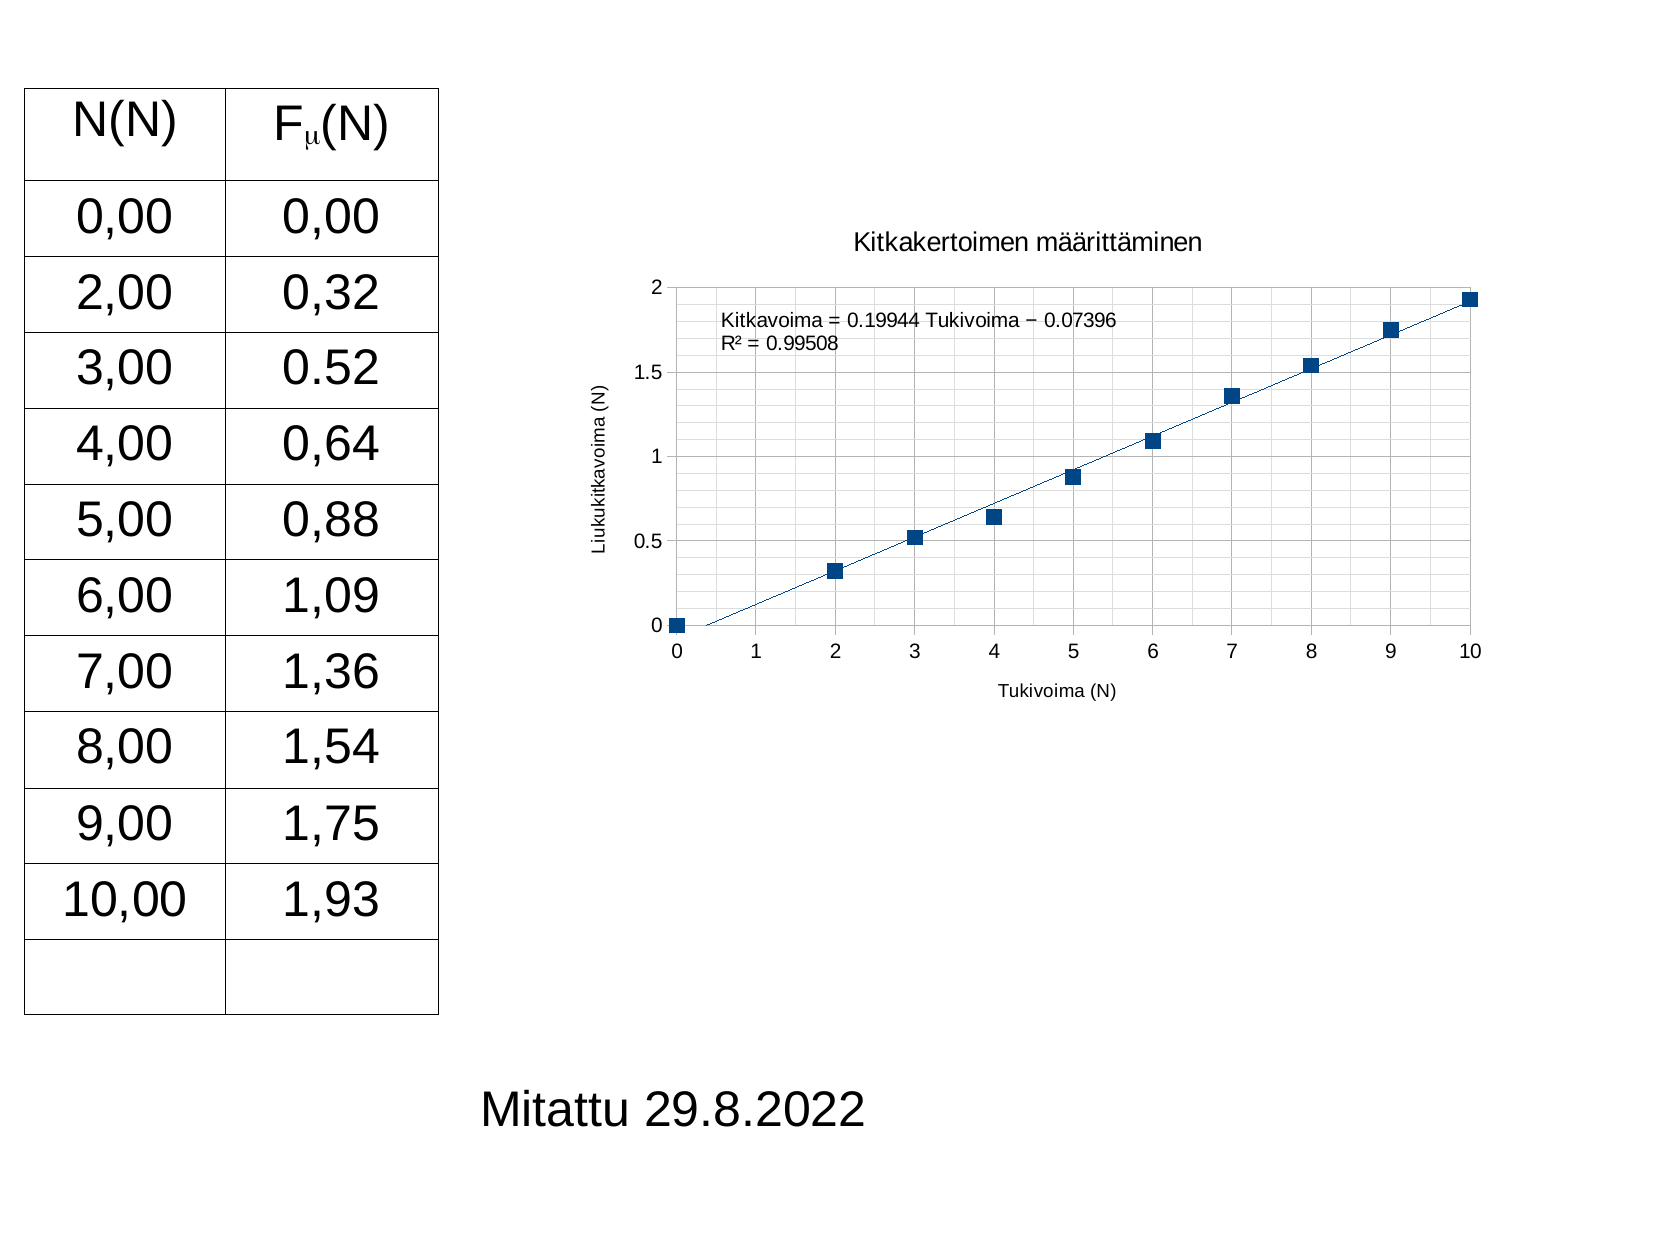

| N(N) | Fm(N) |
| --- | --- |
| 0,00 | 0,00 |
| 2,00 | 0,32 |
| 3,00 | 0.52 |
| 4,00 | 0,64 |
| 5,00 | 0,88 |
| 6,00 | 1,09 |
| 7,00 | 1,36 |
| 8,00 | 1,54 |
| 9,00 | 1,75 |
| 10,00 | 1,93 |
| | |
### Chart: Kitkakertoimen määrittäminen
| Category | Sarake C |
|---|---|Mitattu 29.8.2022